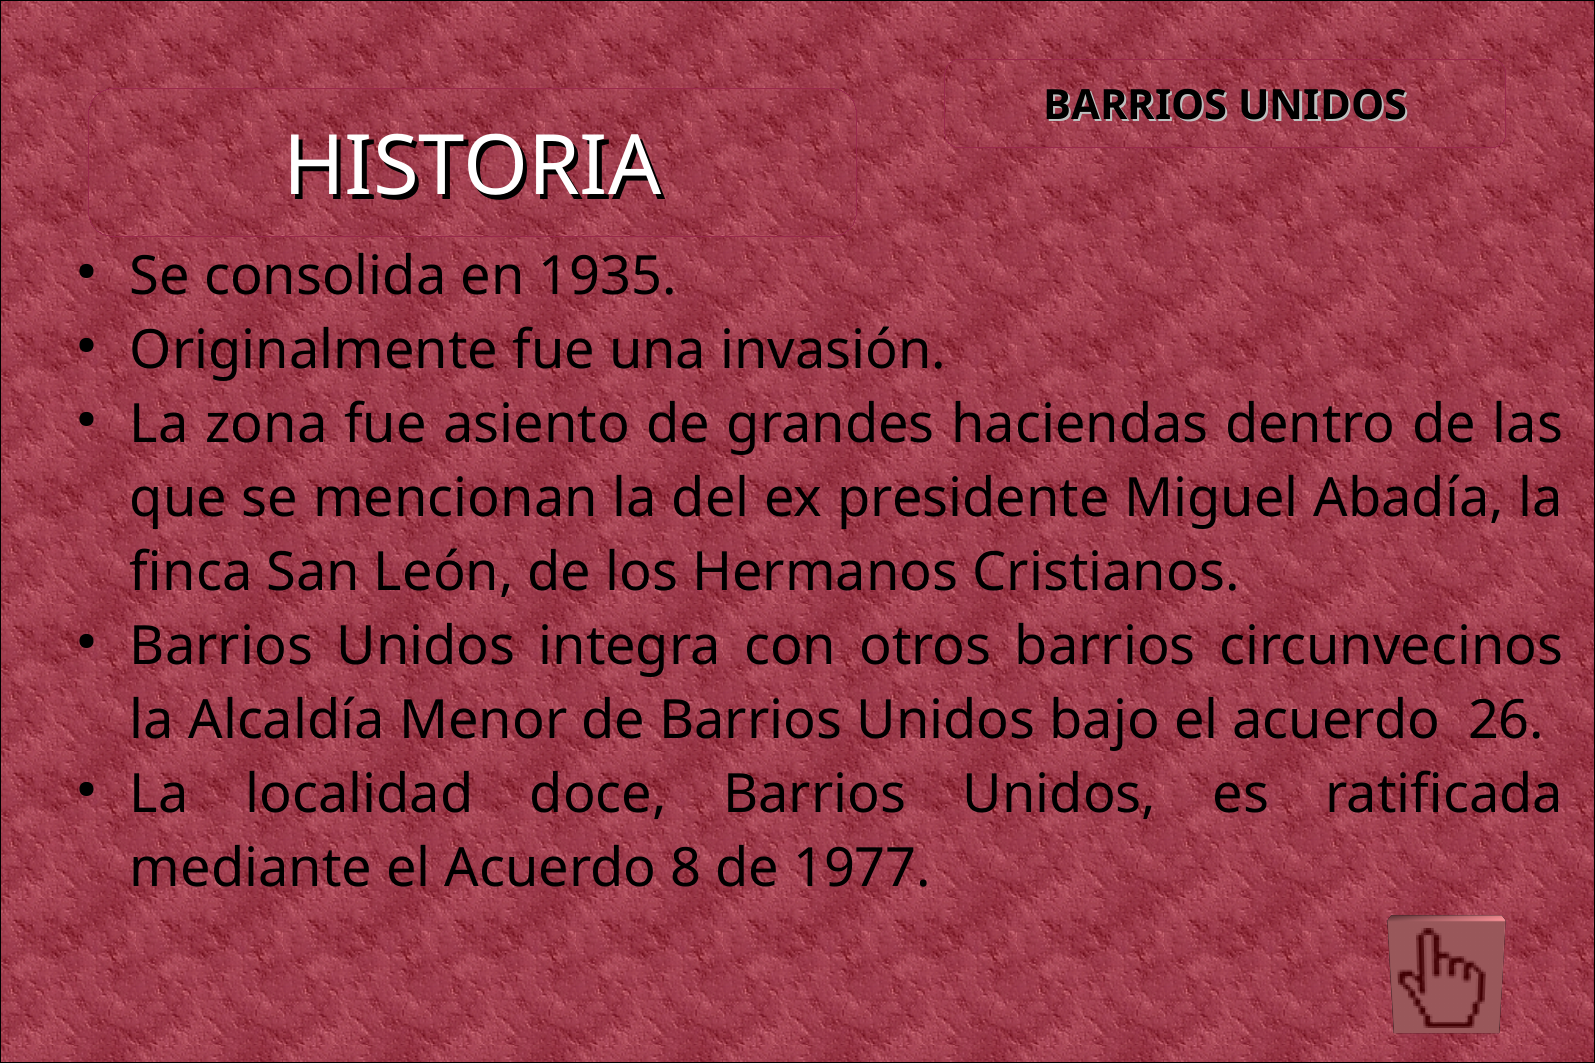

BARRIOS UNIDOS
HISTORIA
# Se consolida en 1935.
Originalmente fue una invasión.
La zona fue asiento de grandes haciendas dentro de las que se mencionan la del ex presidente Miguel Abadía, la finca San León, de los Hermanos Cristianos.
Barrios Unidos integra con otros barrios circunvecinos la Alcaldía Menor de Barrios Unidos bajo el acuerdo 26.
La localidad doce, Barrios Unidos, es ratificada mediante el Acuerdo 8 de 1977.